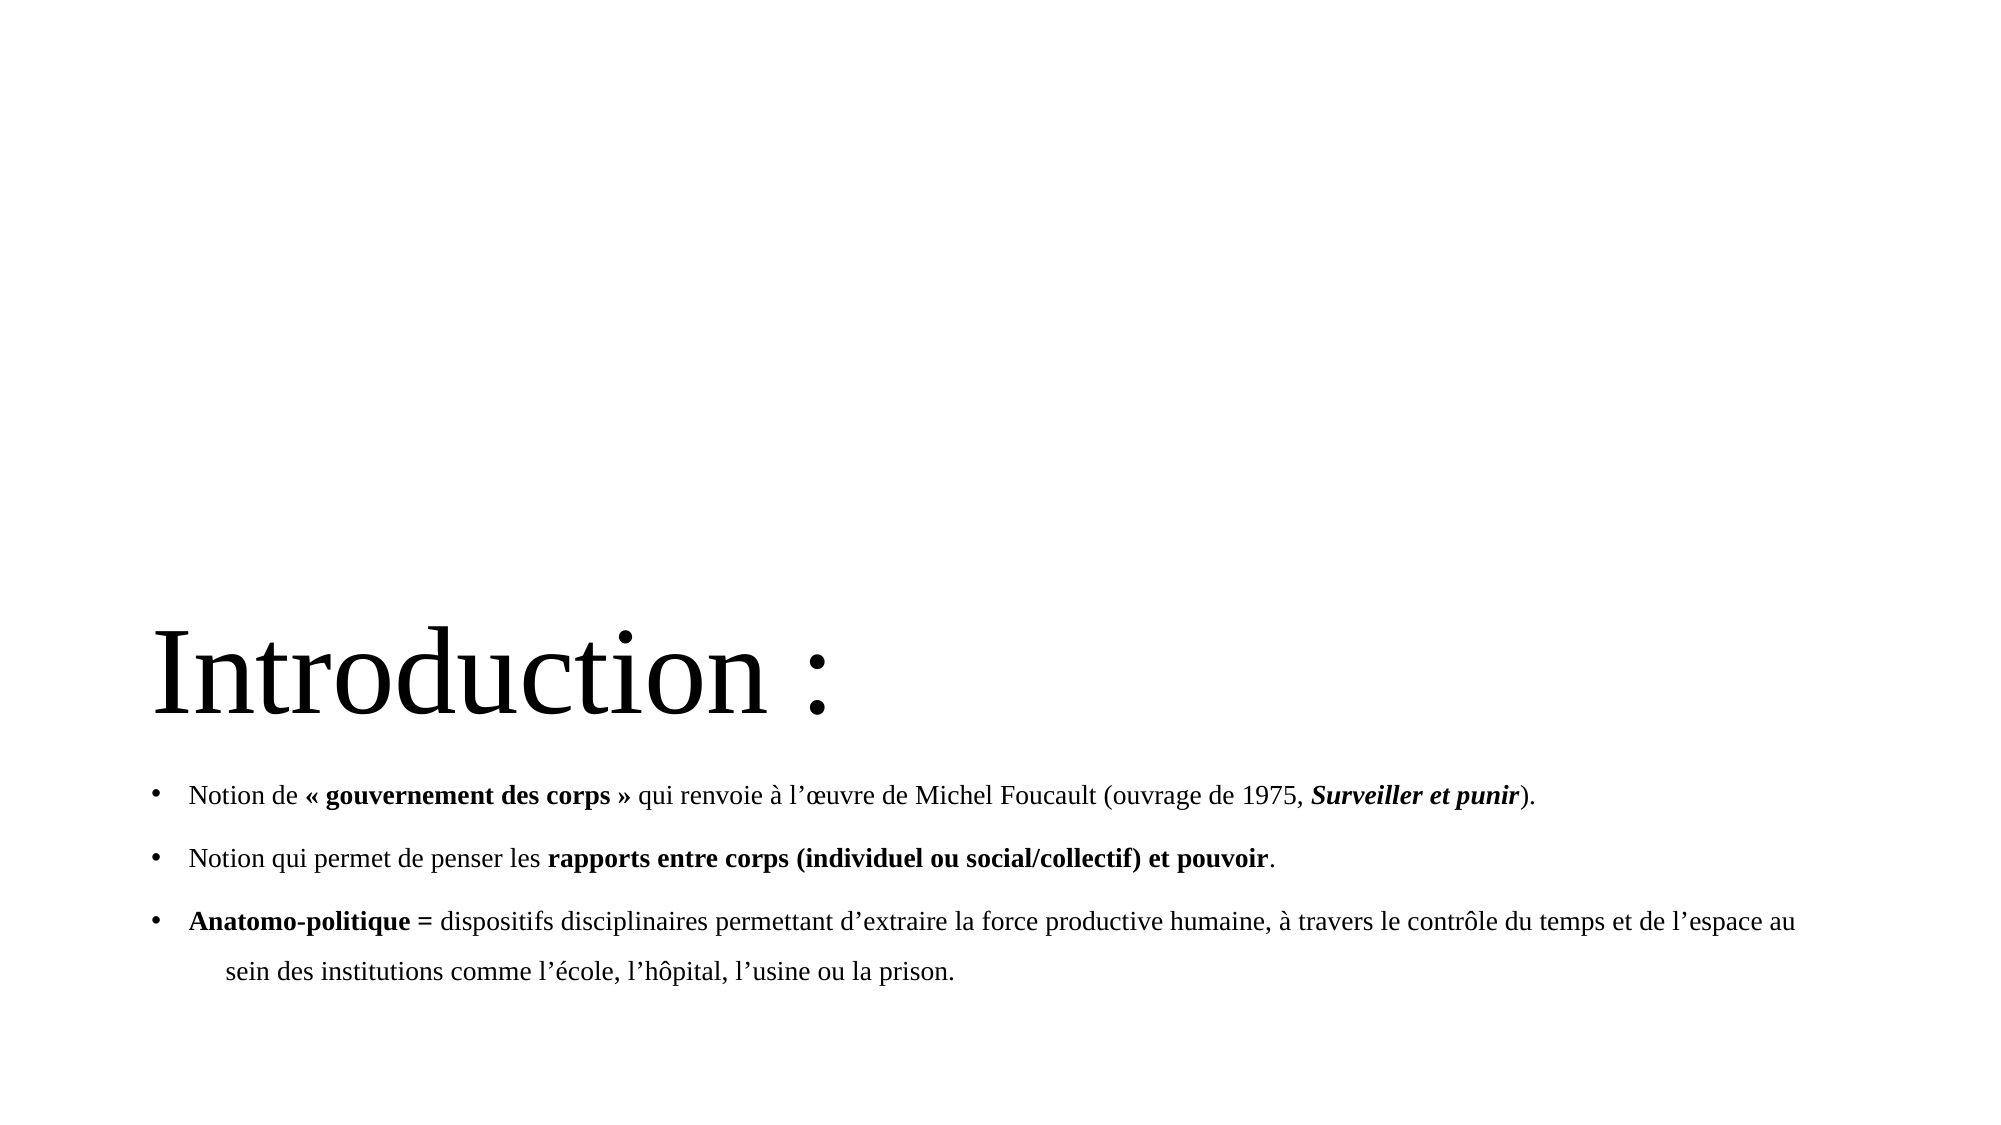

# Introduction :
Notion de « gouvernement des corps » qui renvoie à l’œuvre de Michel Foucault (ouvrage de 1975, Surveiller et punir).
Notion qui permet de penser les rapports entre corps (individuel ou social/collectif) et pouvoir.
Anatomo-politique = dispositifs disciplinaires permettant d’extraire la force productive humaine, à travers le contrôle du temps et de l’espace au sein des institutions comme l’école, l’hôpital, l’usine ou la prison.